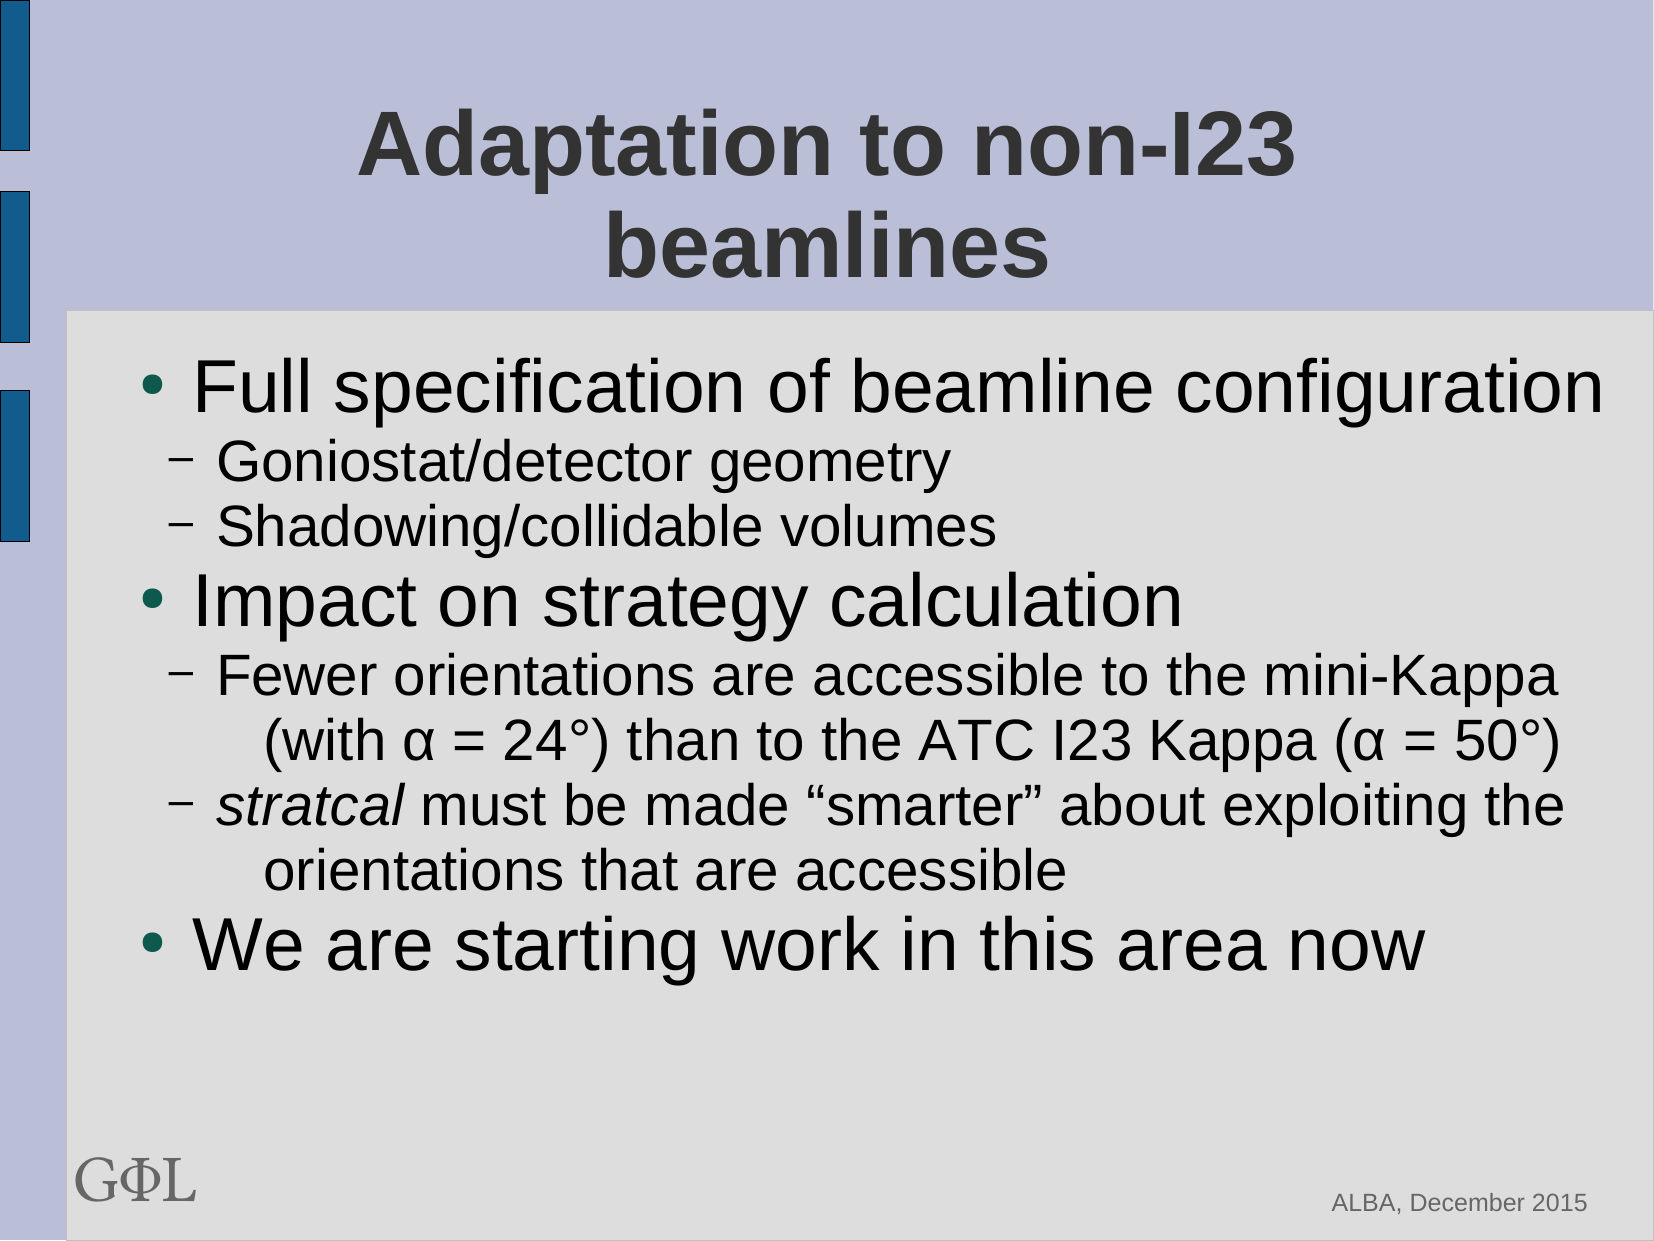

# Adaptation to non-I23 beamlines
Full specification of beamline configuration
Goniostat/detector geometry
Shadowing/collidable volumes
Impact on strategy calculation
Fewer orientations are accessible to the mini-Kappa (with α = 24°) than to the ATC I23 Kappa (α = 50°)
stratcal must be made “smarter” about exploiting the orientations that are accessible
We are starting work in this area now